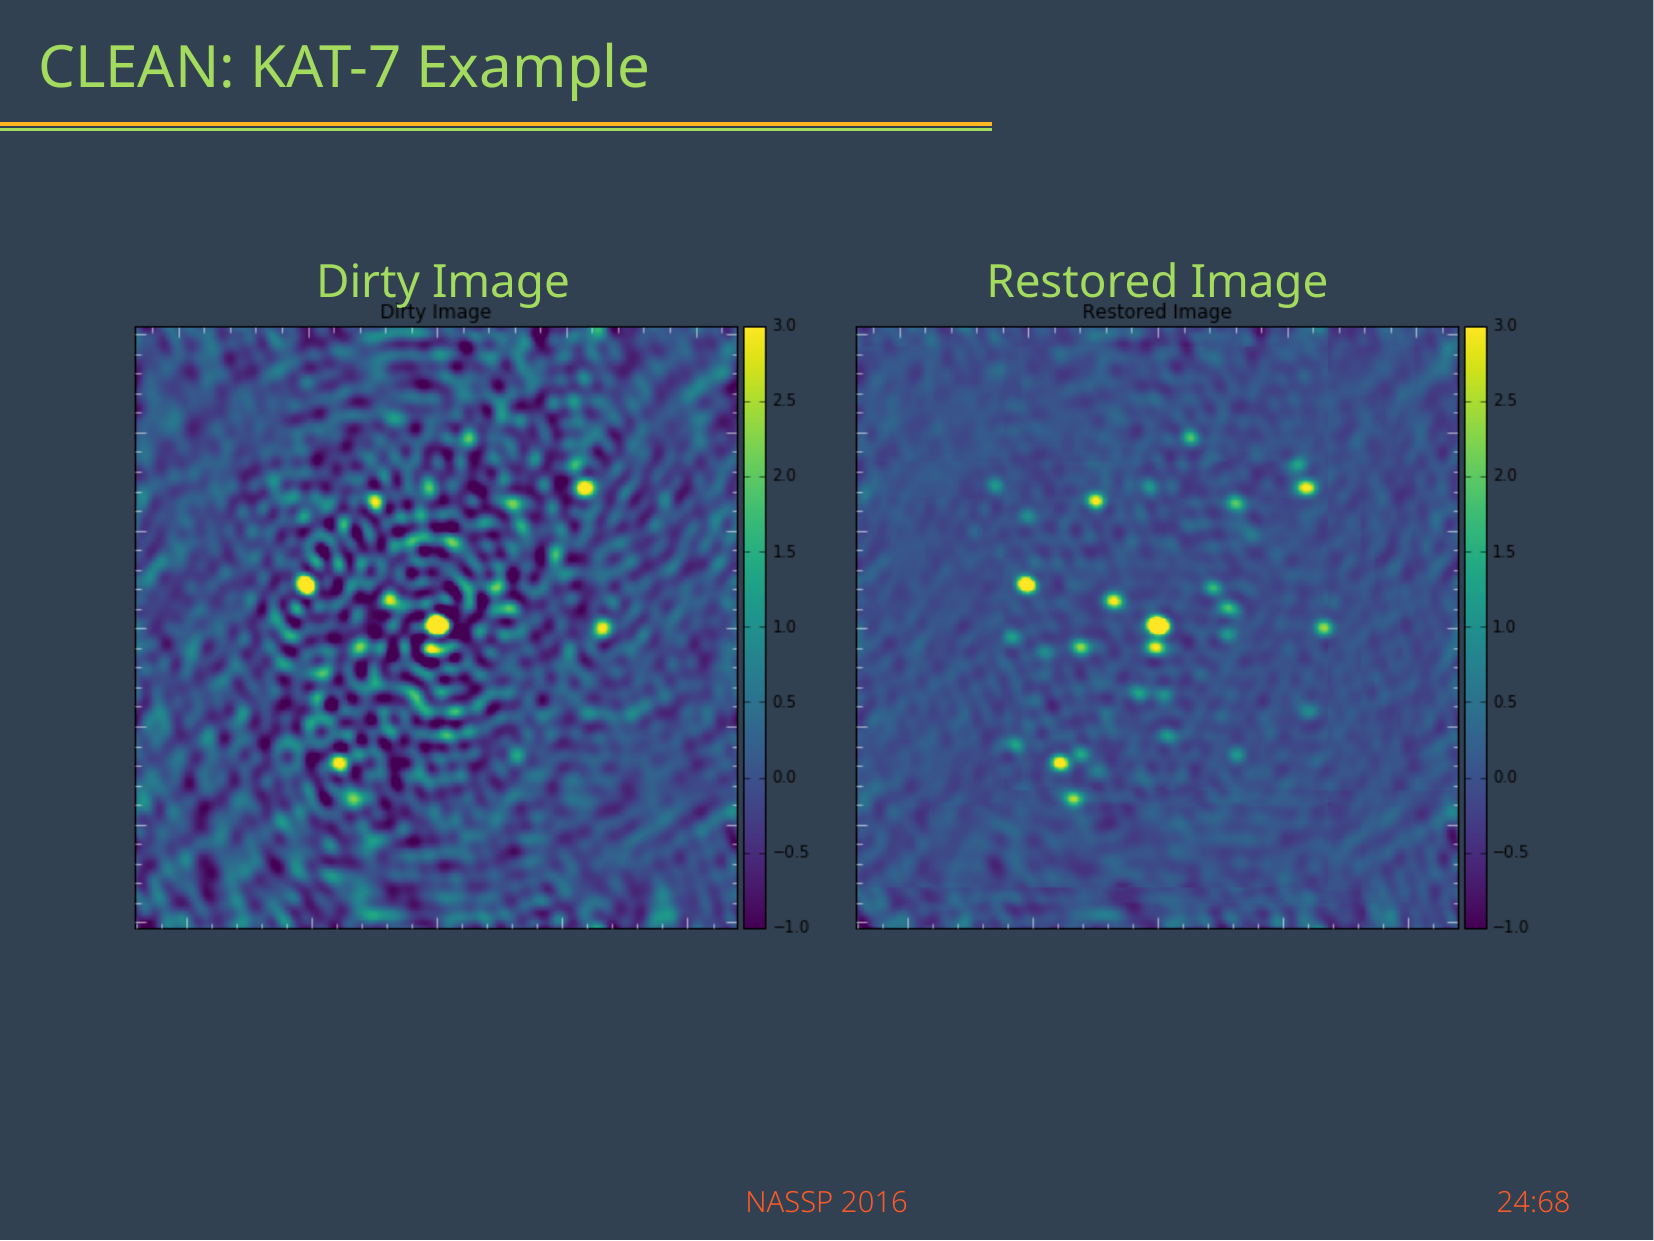

CLEAN: KAT-7 Example
Dirty Image
Restored Image
NASSP 2016
24